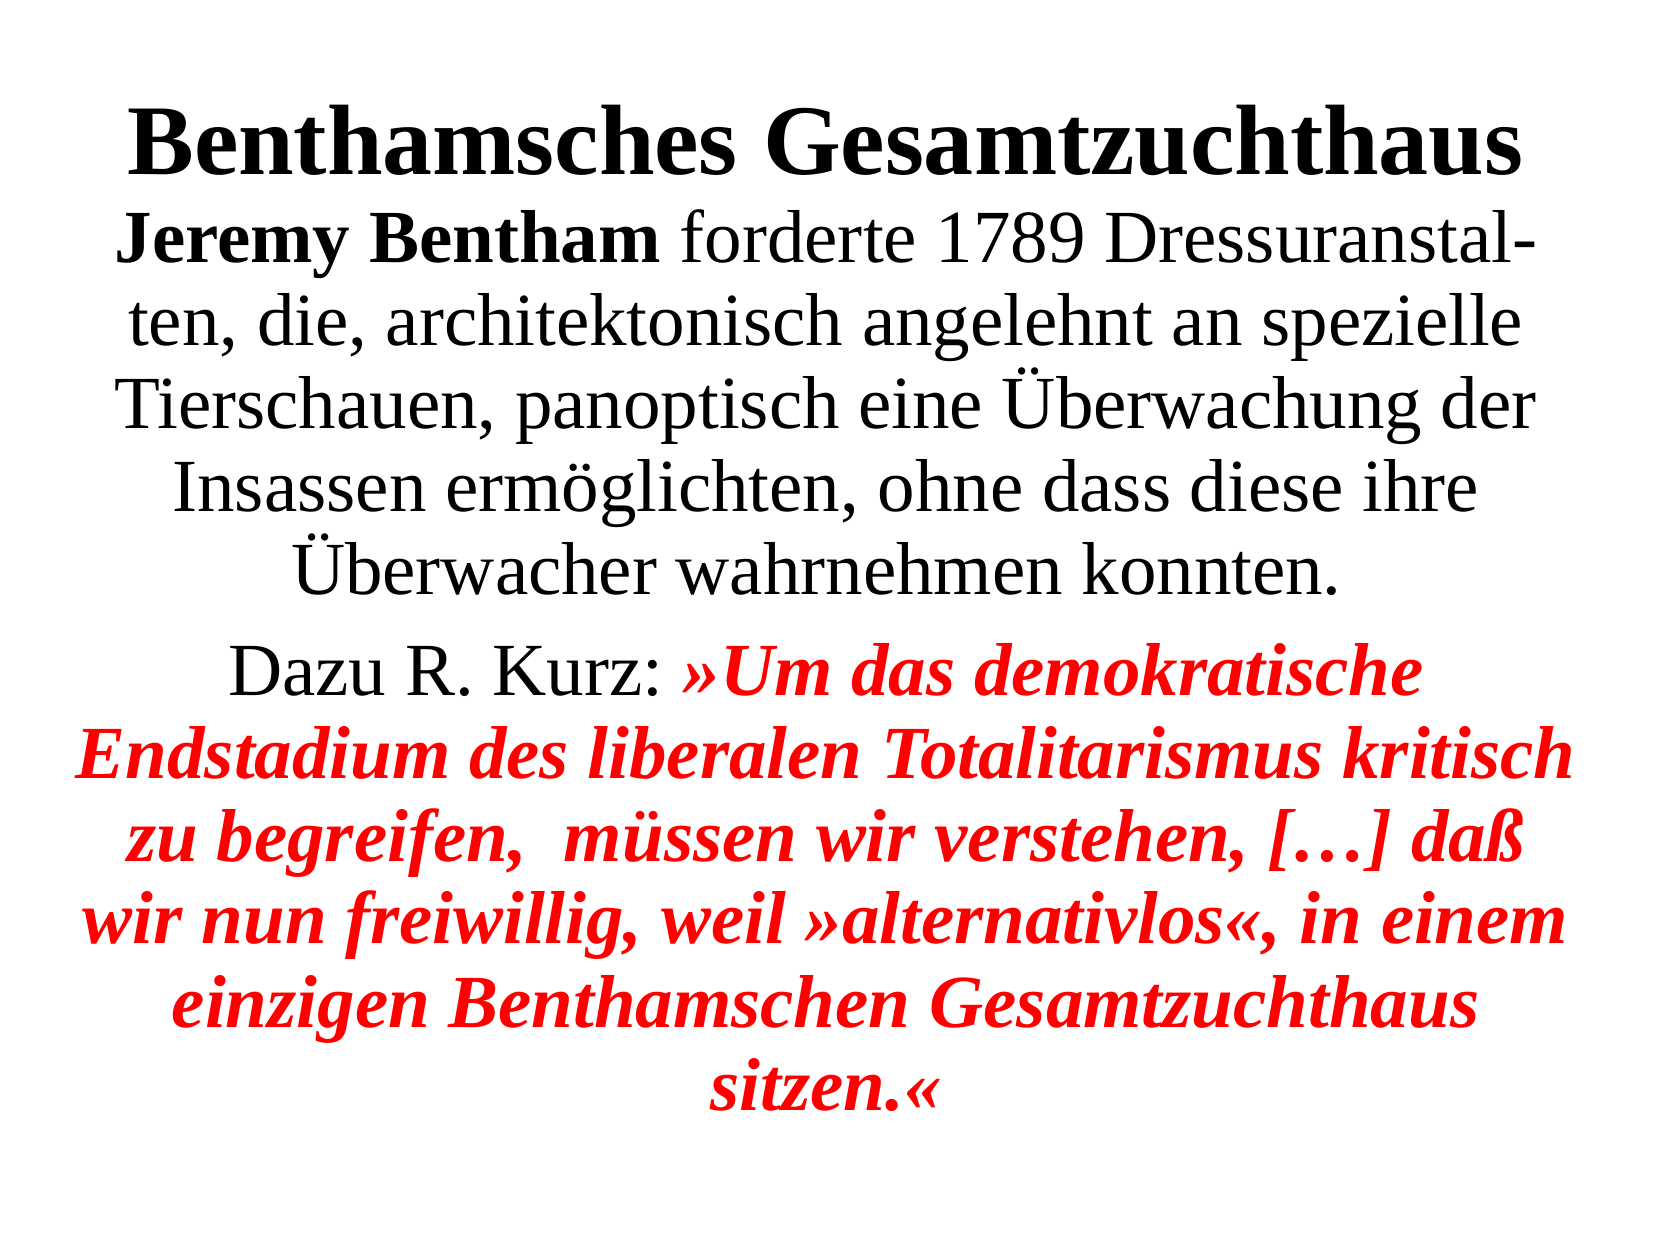

Benthamsches Gesamtzuchthaus
Jeremy Bentham forderte 1789 Dressuranstal-ten, die, architektonisch angelehnt an spezielle Tierschauen, panoptisch eine Überwachung der Insassen ermöglichten, ohne dass diese ihre Überwacher wahrnehmen konnten.
Dazu R. Kurz: »Um das demokratische Endstadium des liberalen Totalitarismus kritisch zu begreifen, müssen wir verstehen, […] daß wir nun freiwillig, weil »alternativlos«, in einem einzigen Benthamschen Gesamtzuchthaus sitzen.«